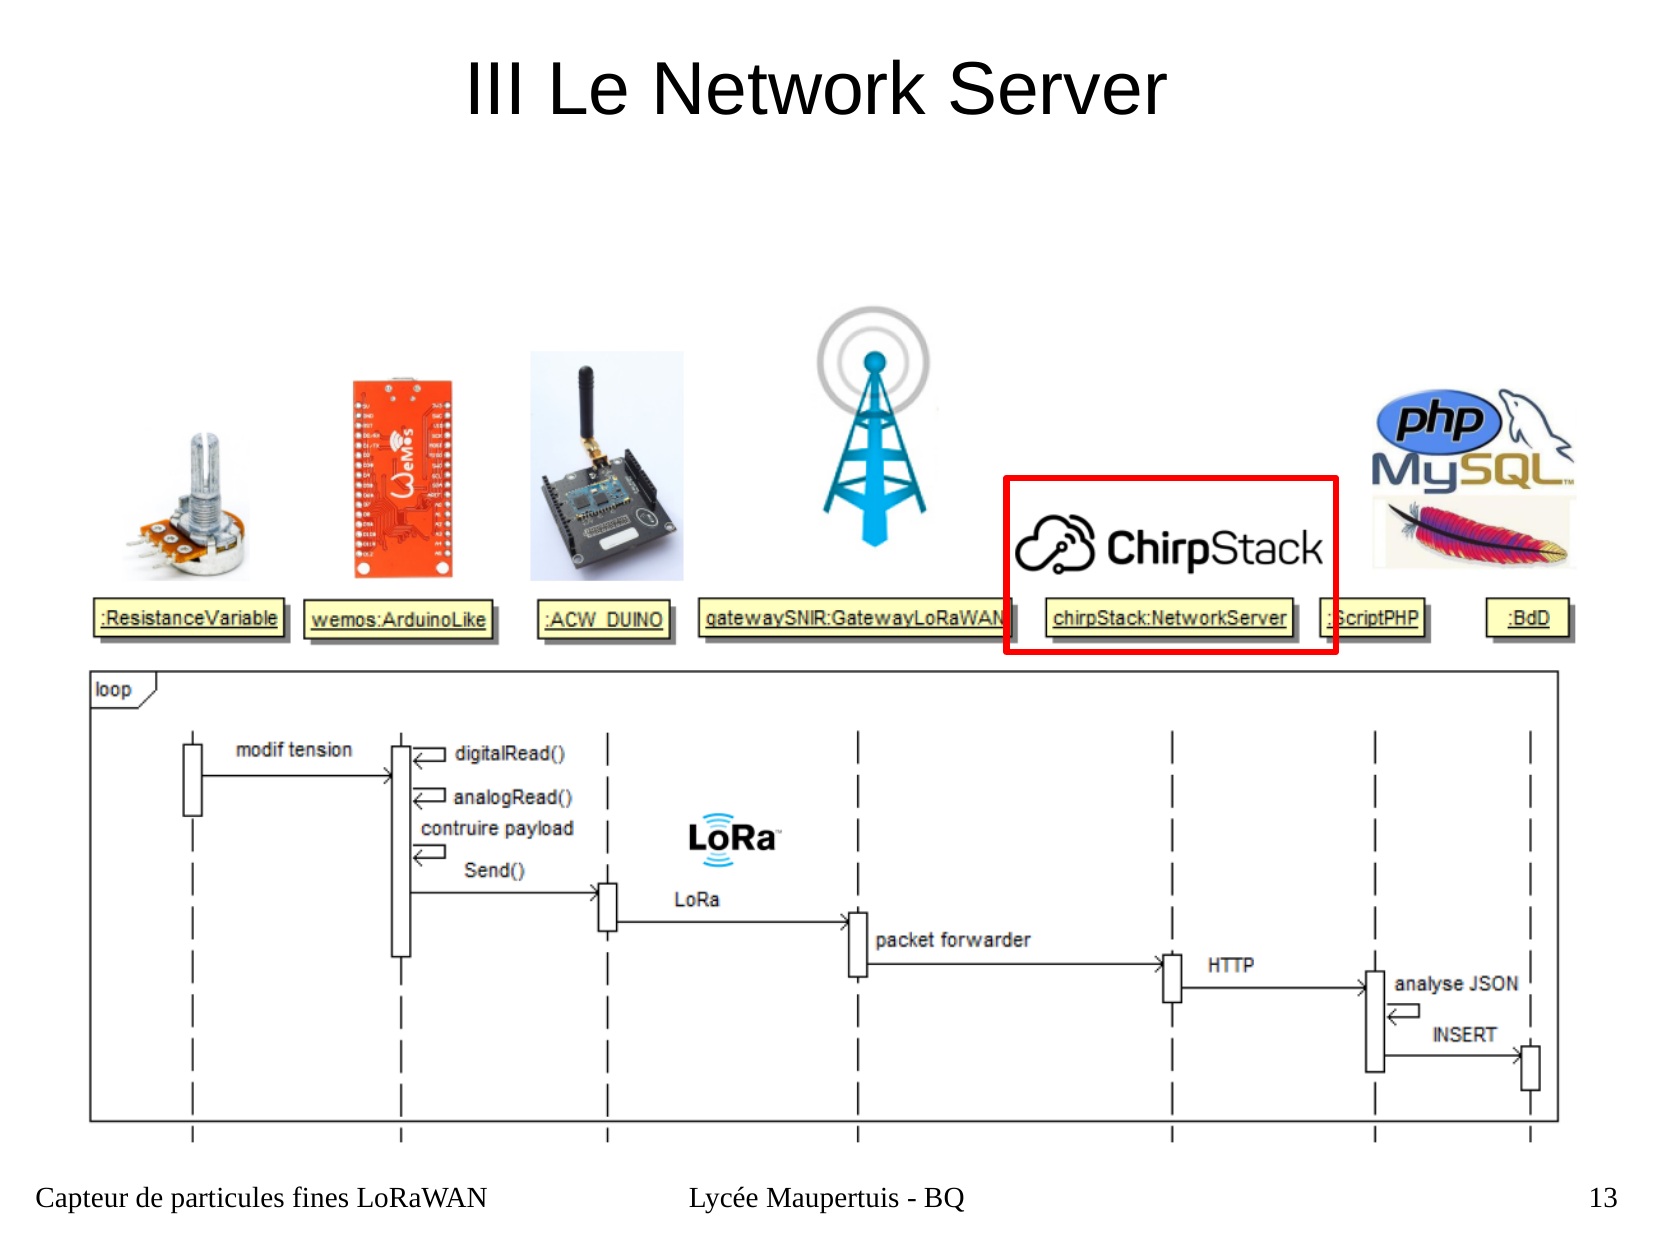

# III Le Network Server
Capteur de particules fines LoRaWAN
Lycée Maupertuis - BQ
13